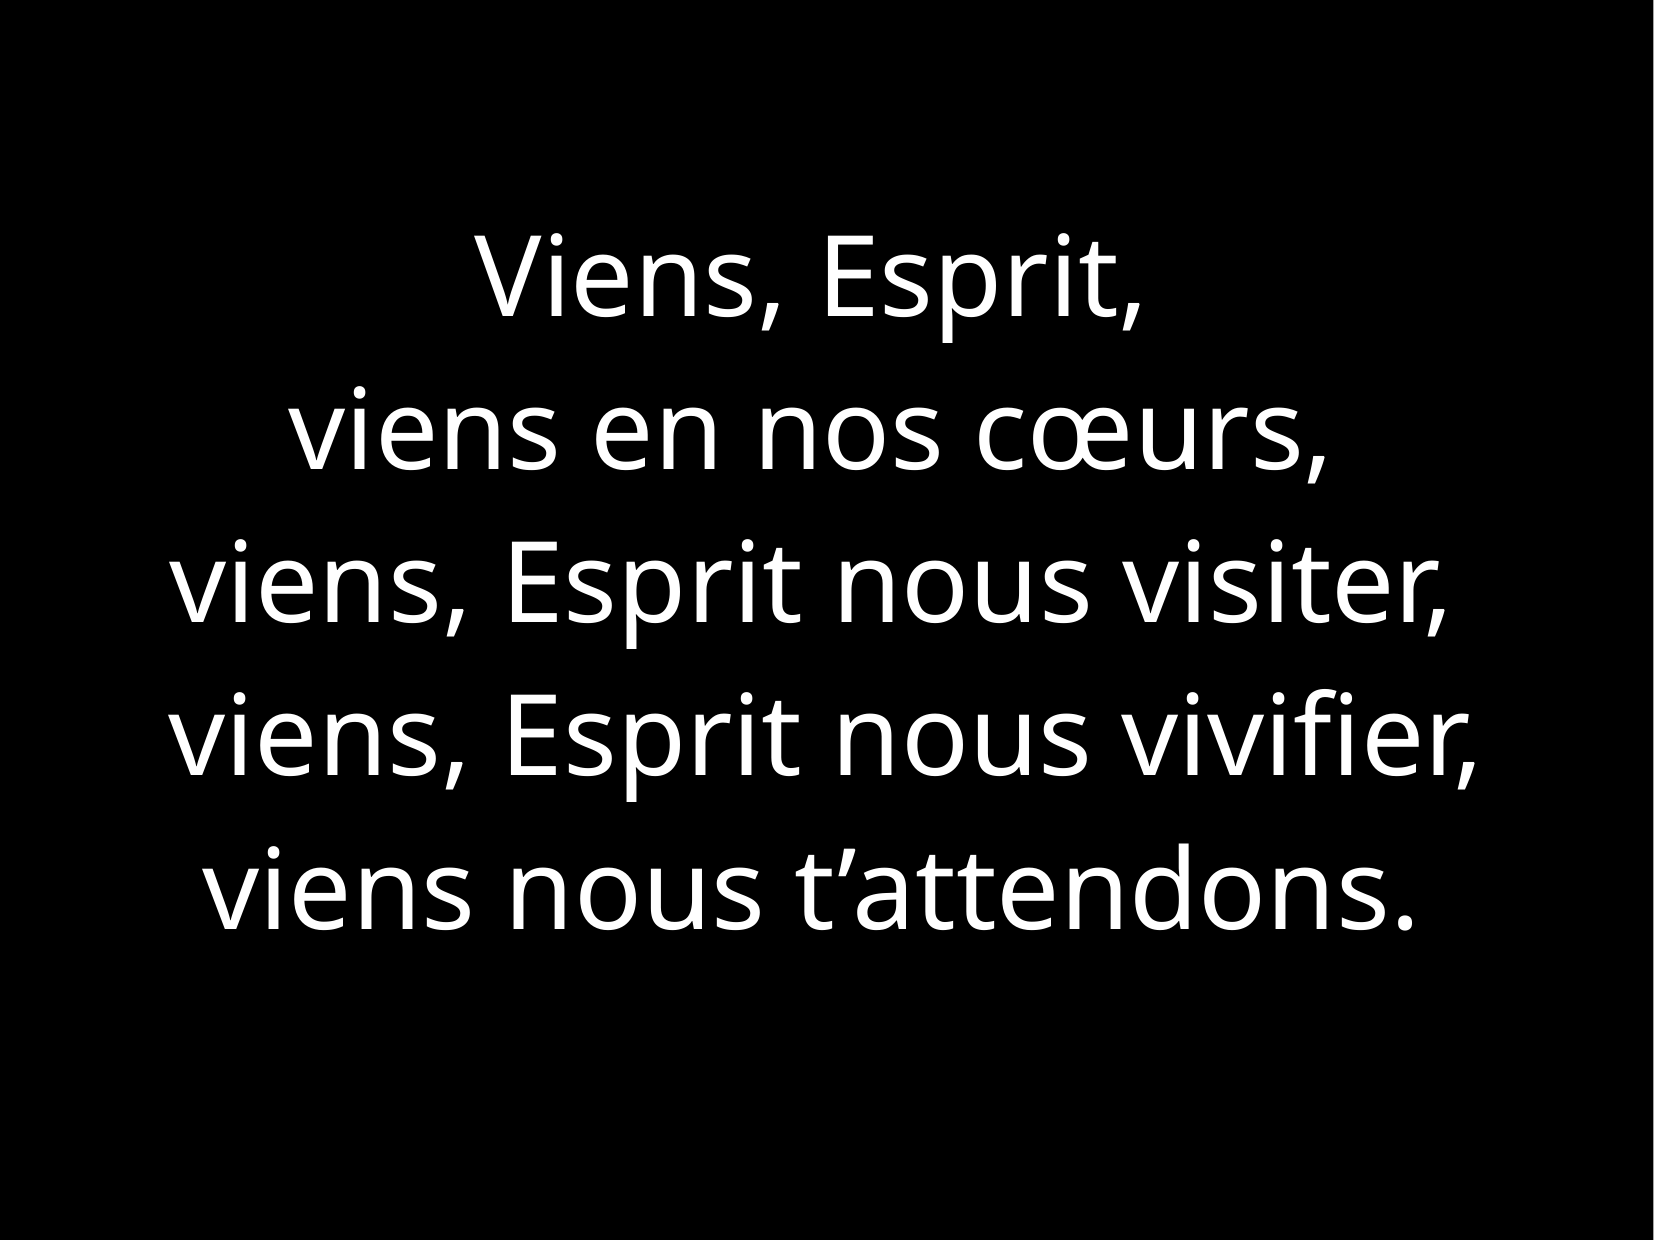

# Viens, Esprit,
viens en nos cœurs,
viens, Esprit nous visiter,
viens, Esprit nous vivifier,
viens nous t’attendons.